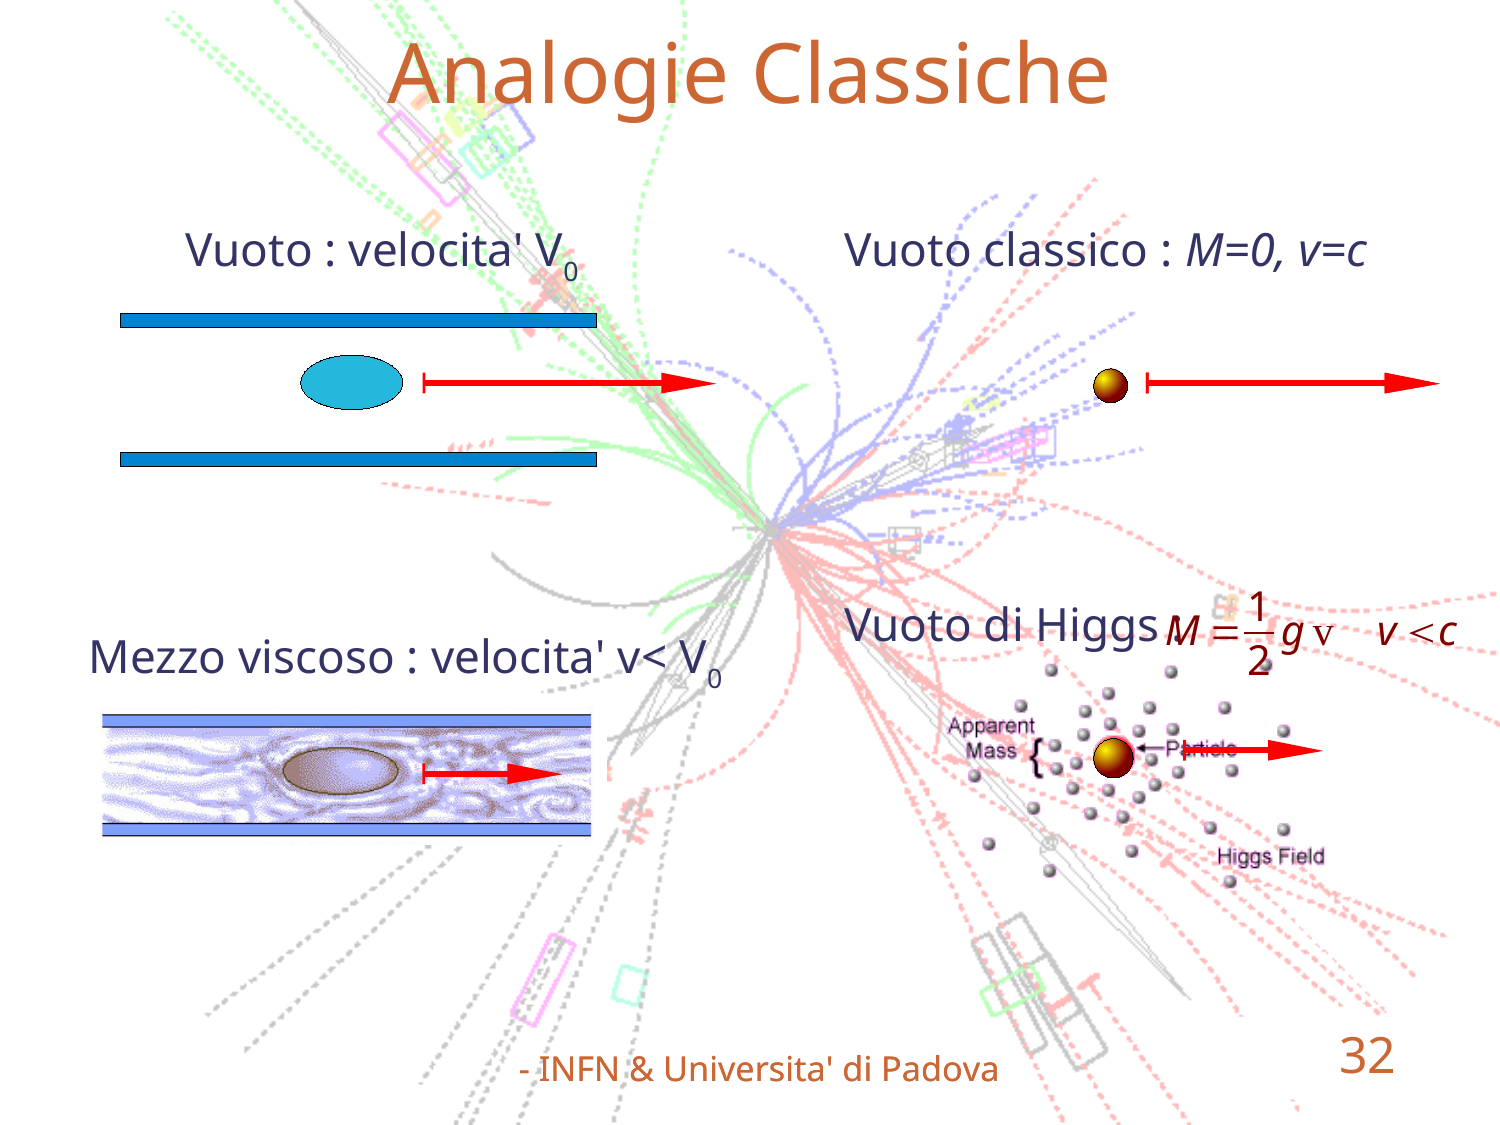

# Analogie Classiche
Vuoto : velocita' V0
Vuoto classico : M=0, v=c
Vuoto di Higgs :
Mezzo viscoso : velocita' v< V0